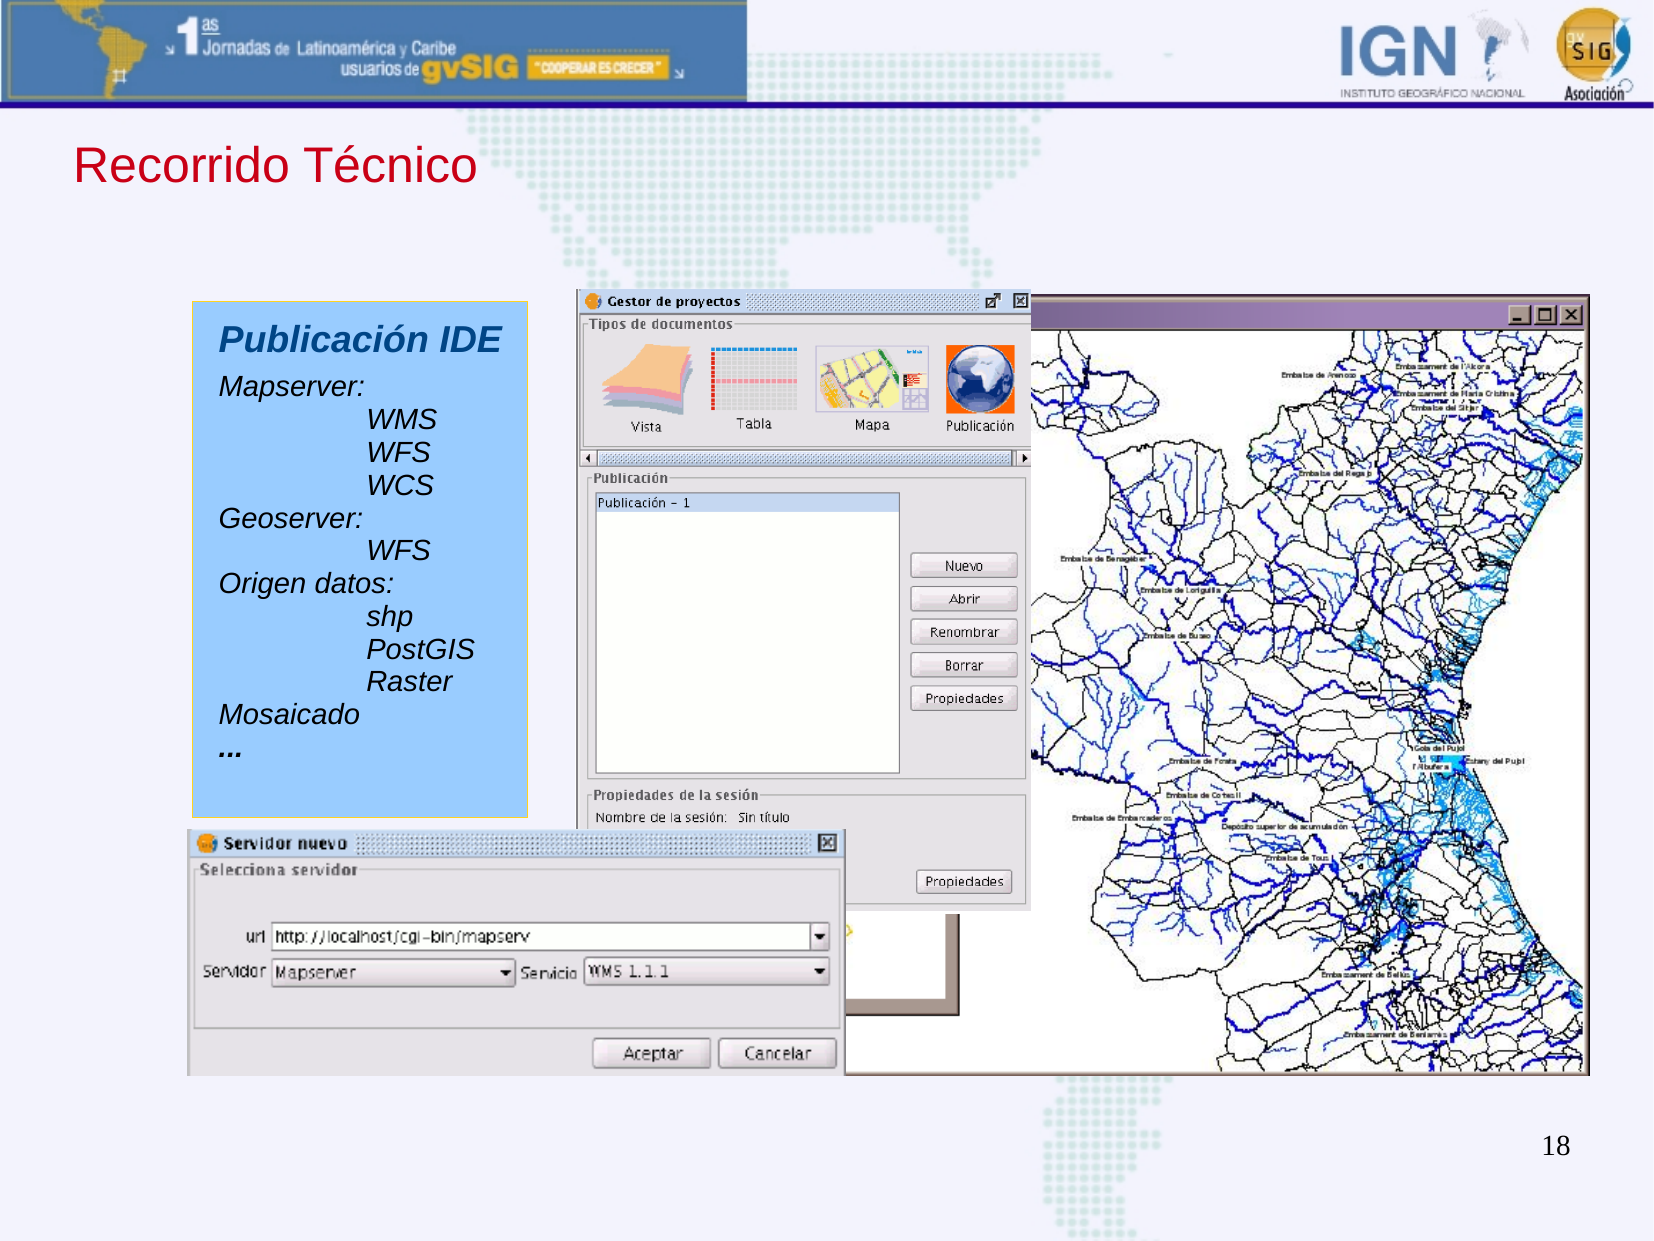

Recorrido Técnico
Publicación IDE
Mapserver:
		WMS
		WFS
		WCS
Geoserver:
		WFS
Origen datos:
		shp
		PostGIS
		Raster
Mosaicado
...
18